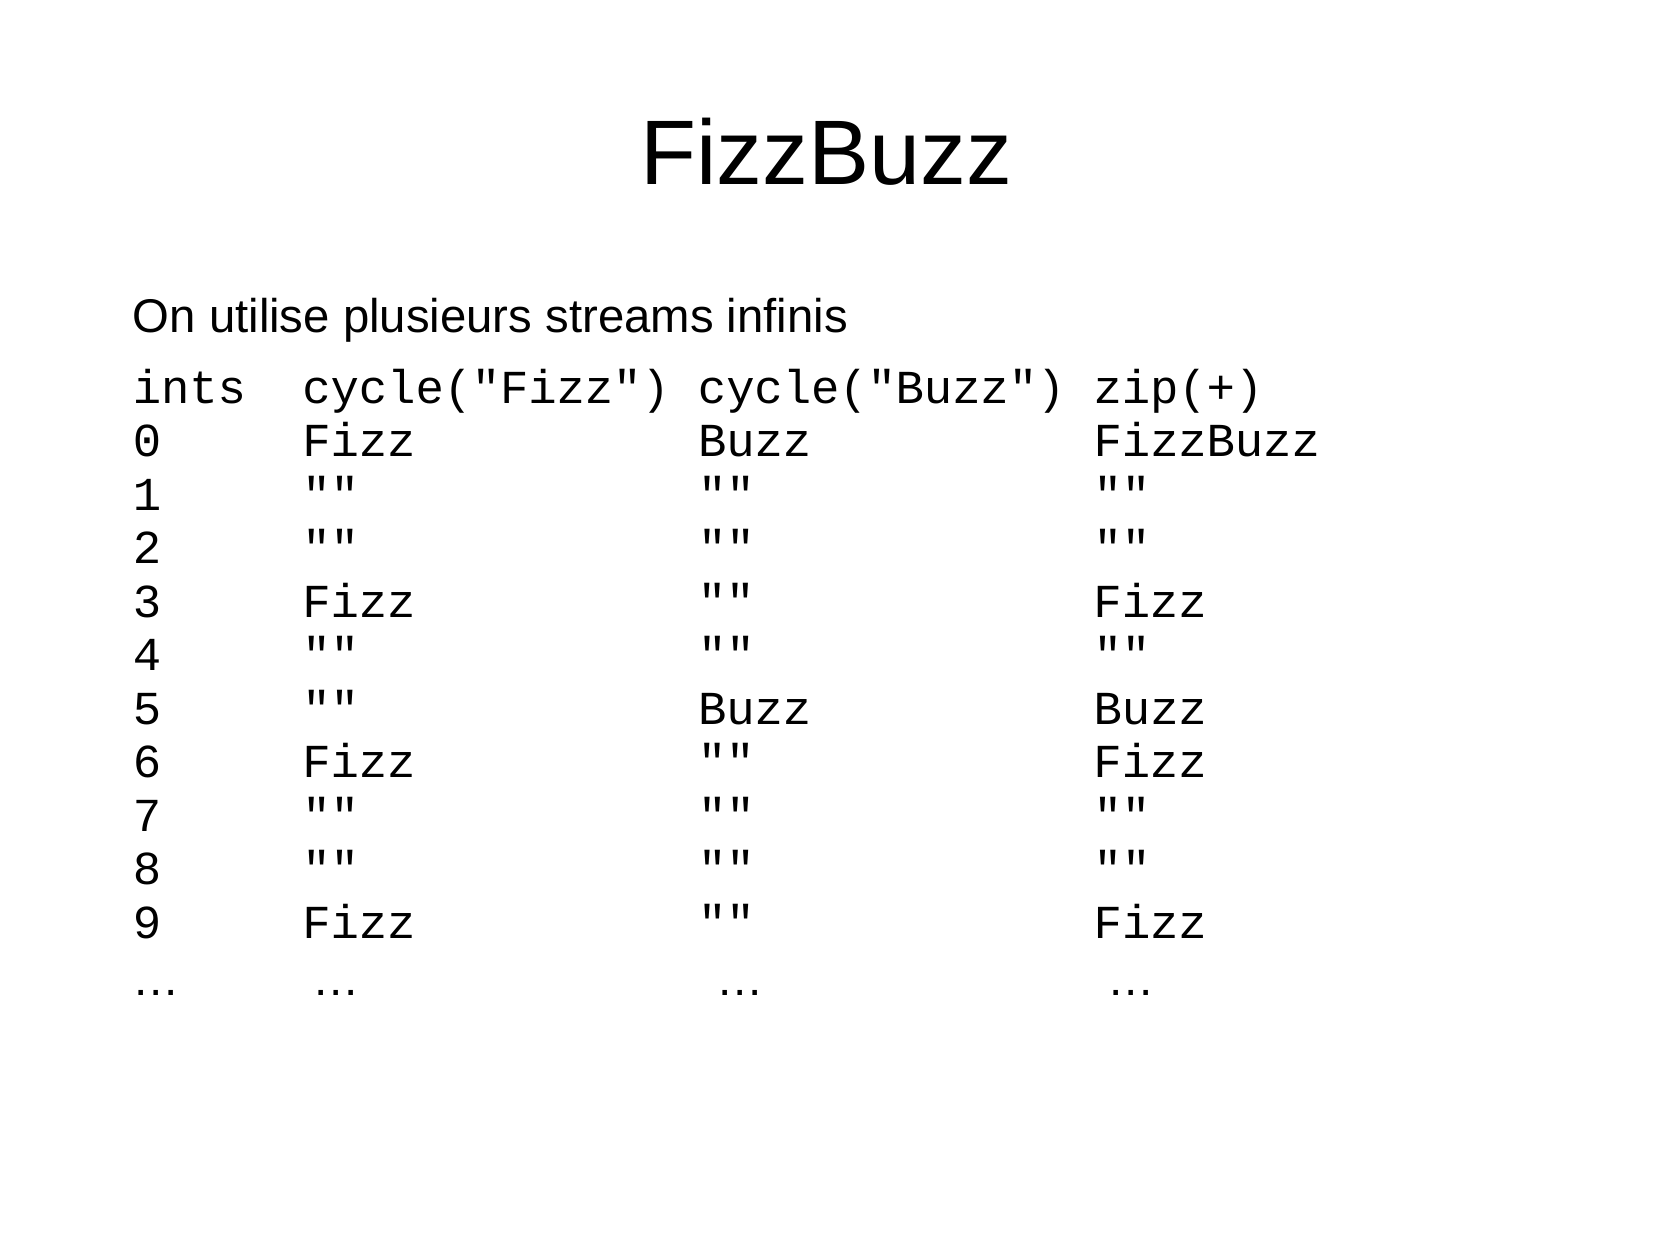

# FizzBuzz
On utilise plusieurs streams infinis
ints cycle("Fizz") cycle("Buzz") zip(+)
0 Fizz Buzz FizzBuzz
1 "" "" ""
2 "" "" ""
3 Fizz "" Fizz
4 "" "" ""
5 "" Buzz Buzz
6 Fizz "" Fizz
7 "" "" ""
8 "" "" ""
9 Fizz "" Fizz
… … … …